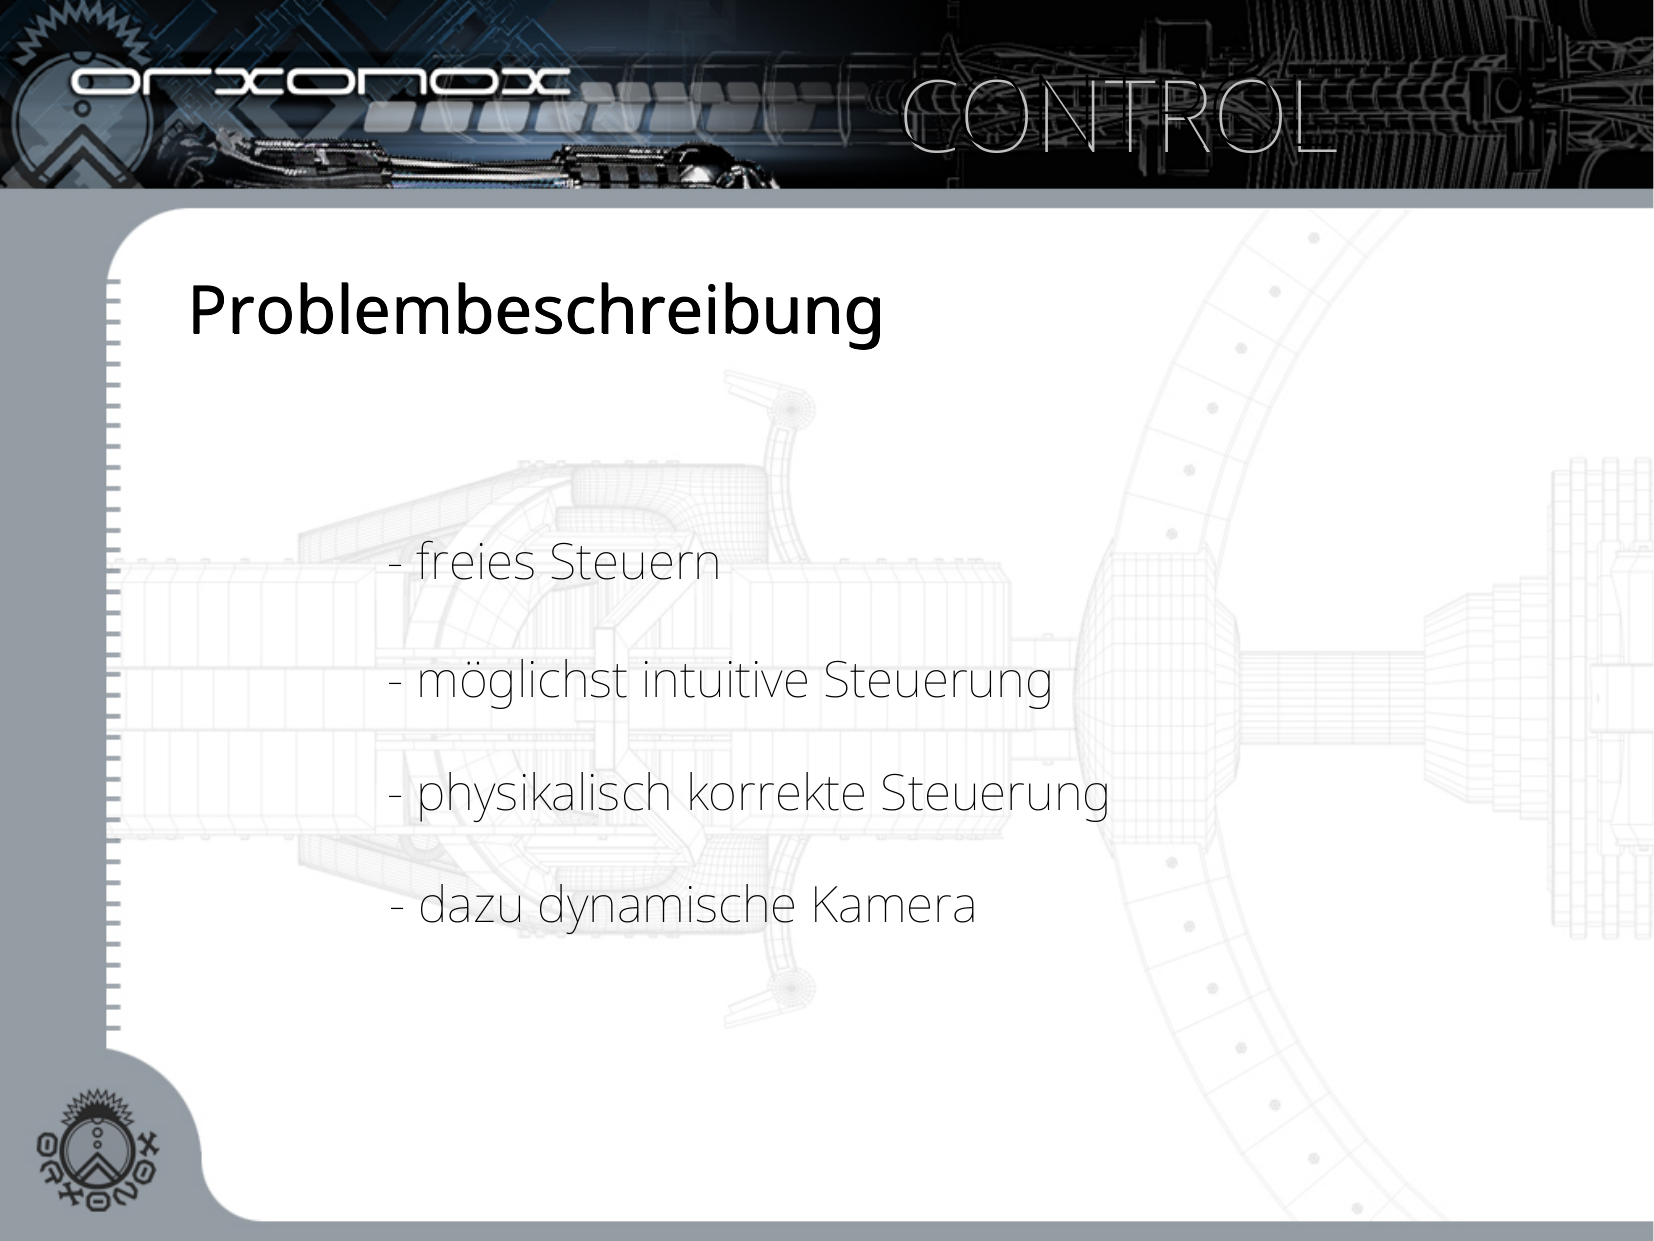

CONTROL
Problembeschreibung
- freies Steuern
- möglichst intuitive Steuerung
- physikalisch korrekte Steuerung
- dazu dynamische Kamera